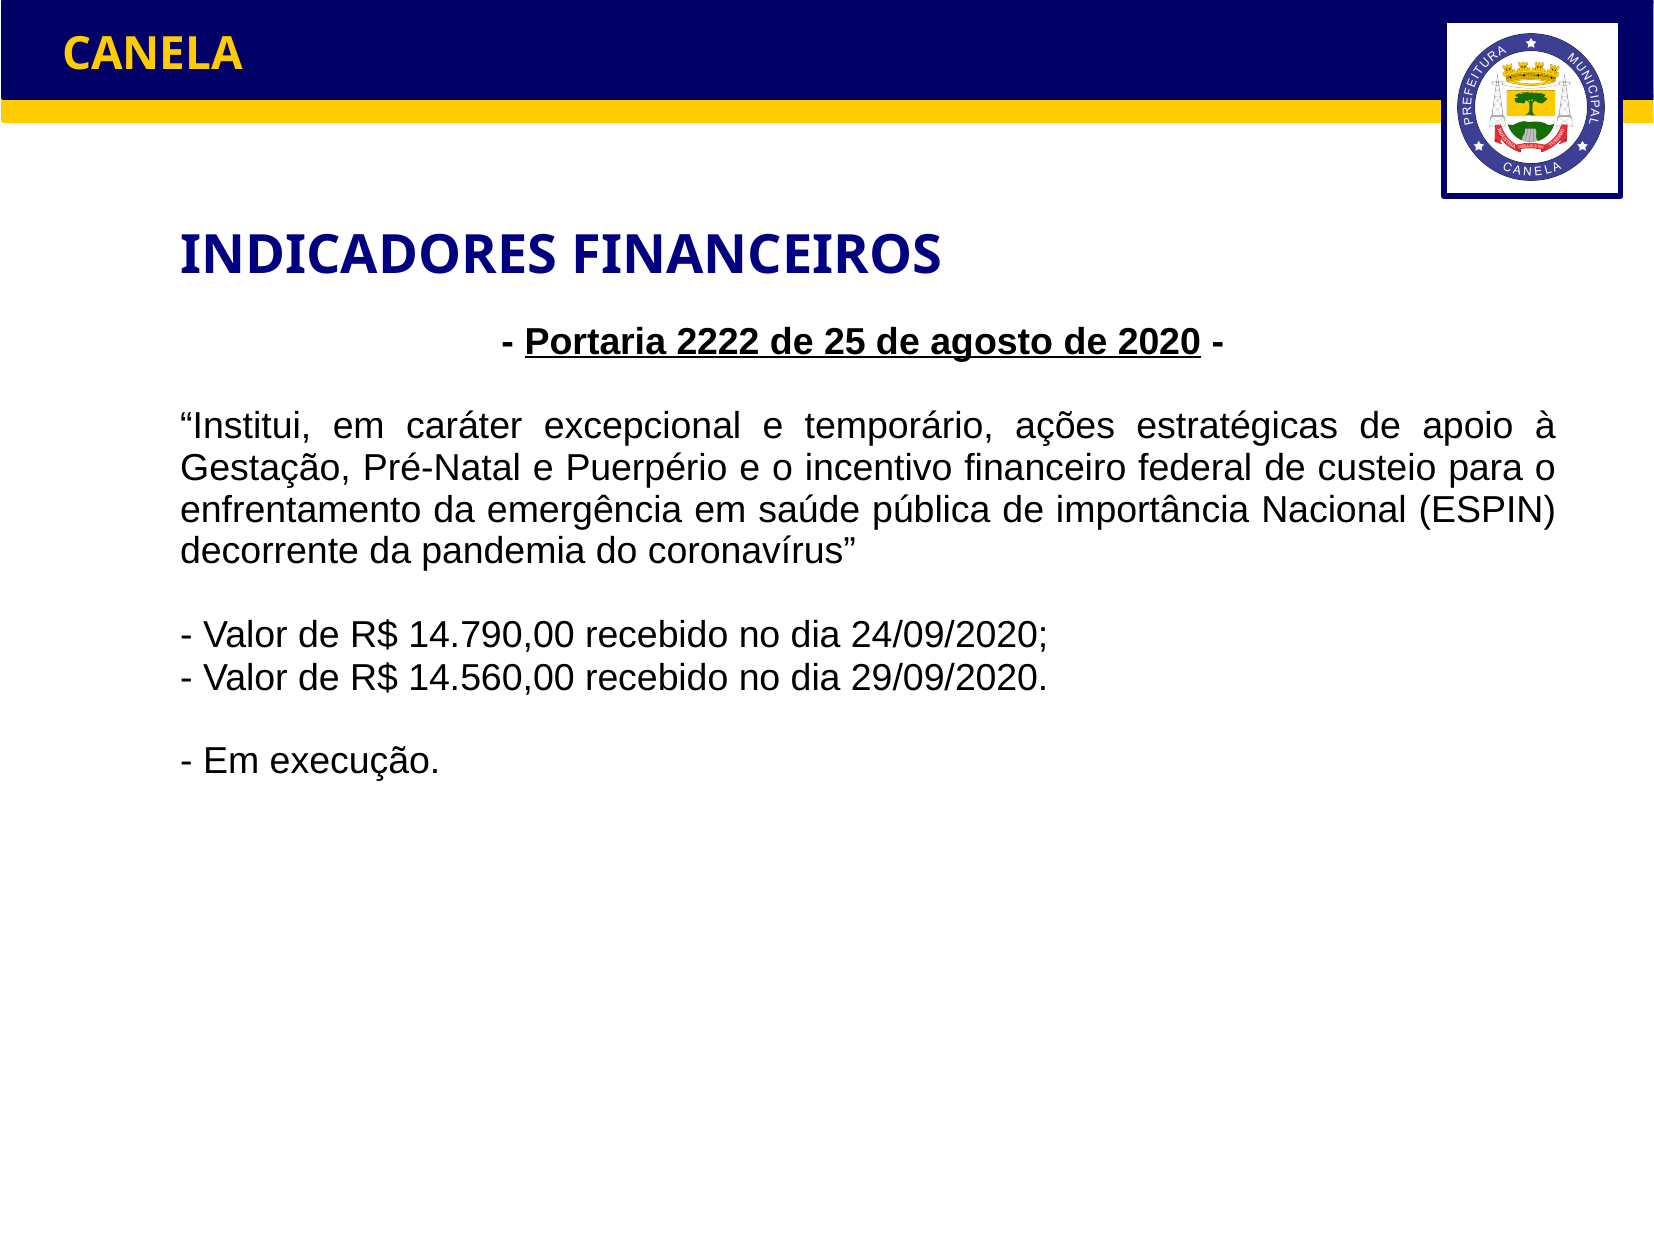

CANELA
CANELA
INDICADORES FINANCEIROS
- Portaria 2222 de 25 de agosto de 2020 -
“Institui, em caráter excepcional e temporário, ações estratégicas de apoio à Gestação, Pré-Natal e Puerpério e o incentivo financeiro federal de custeio para o enfrentamento da emergência em saúde pública de importância Nacional (ESPIN) decorrente da pandemia do coronavírus”
- Valor de R$ 14.790,00 recebido no dia 24/09/2020;
- Valor de R$ 14.560,00 recebido no dia 29/09/2020.
- Em execução.